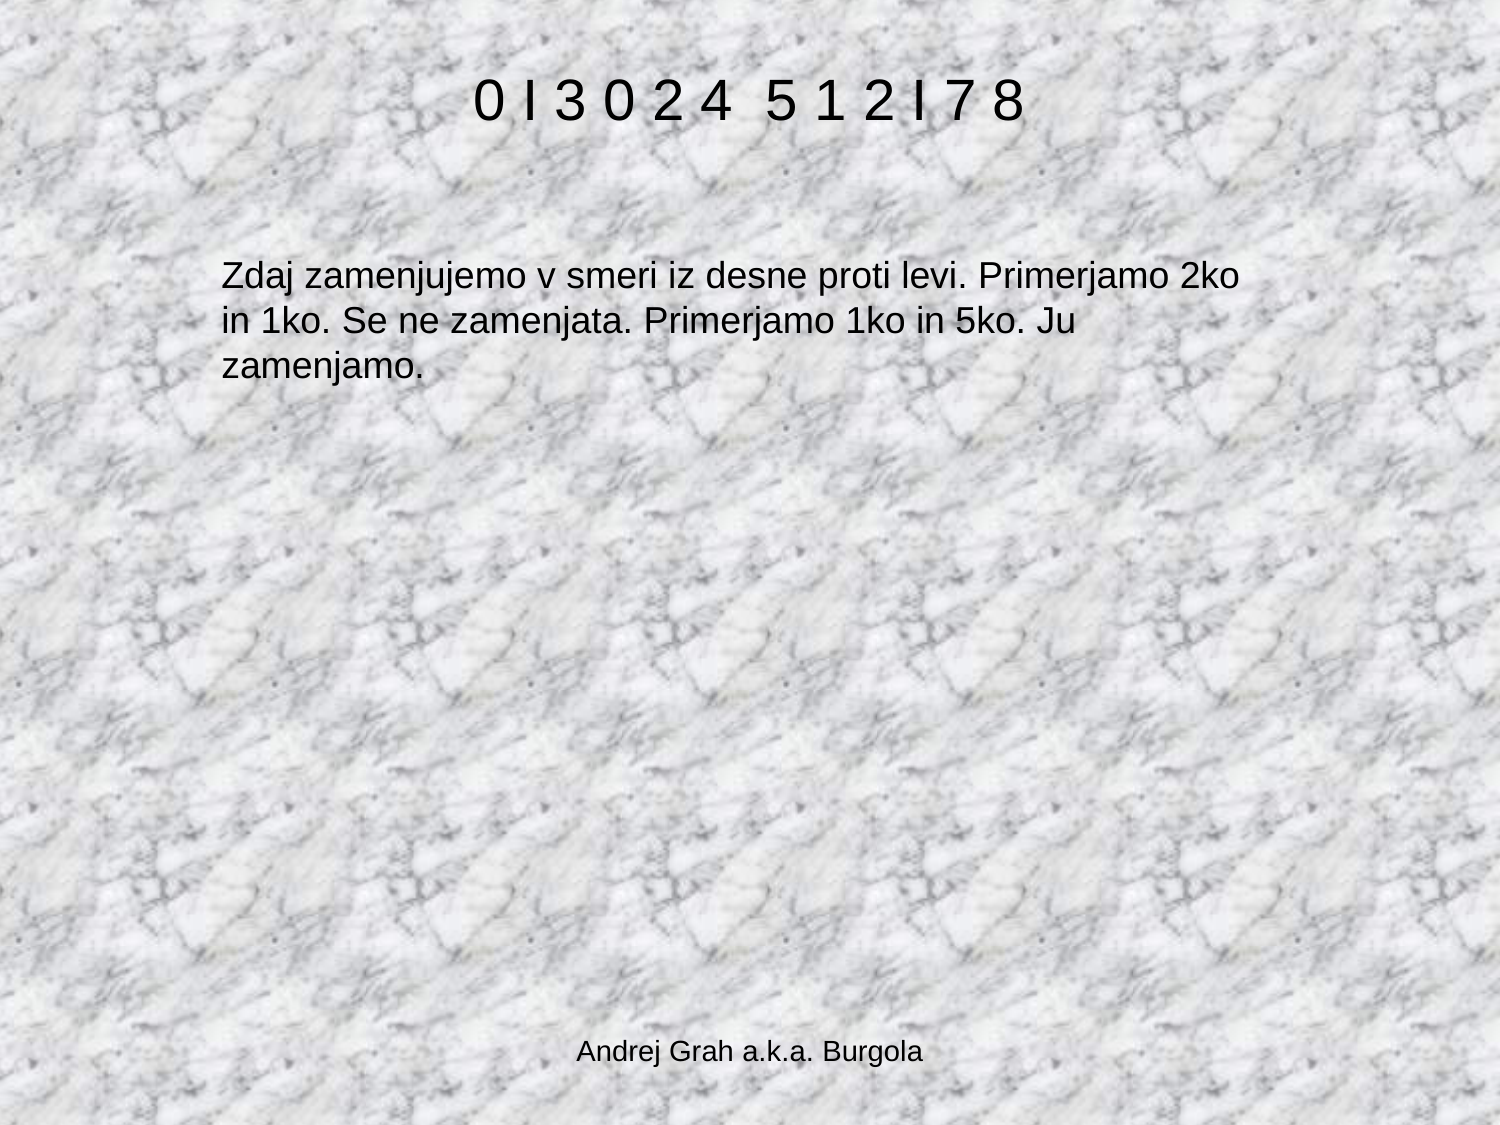

0 I 3 0 2 4 5 1 2 I 7 8
Zdaj zamenjujemo v smeri iz desne proti levi. Primerjamo 2ko in 1ko. Se ne zamenjata. Primerjamo 1ko in 5ko. Ju zamenjamo.
Andrej Grah a.k.a. Burgola